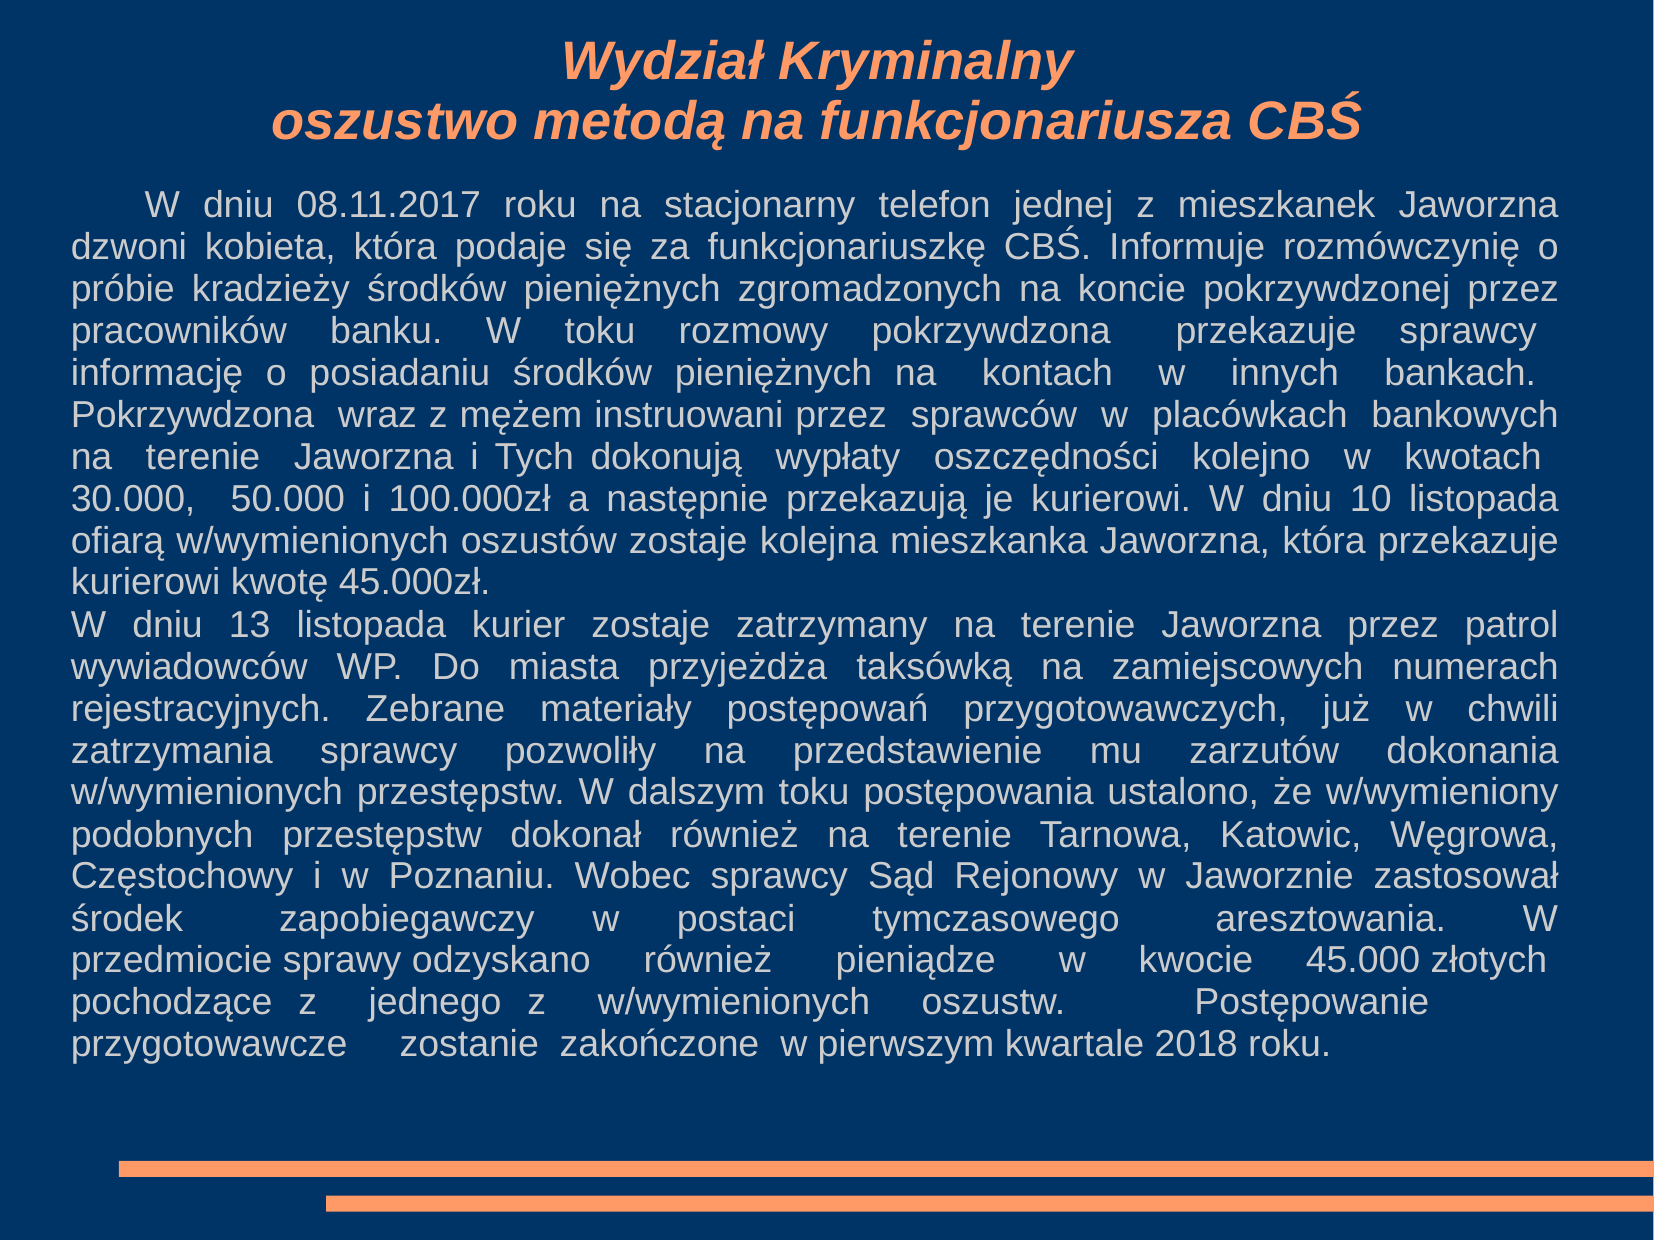

# Wydział Kryminalny oszustwo metodą na funkcjonariusza CBŚ
	W dniu 08.11.2017 roku na stacjonarny telefon jednej z mieszkanek Jaworzna dzwoni kobieta, która podaje się za funkcjonariuszkę CBŚ. Informuje rozmówczynię o próbie kradzieży środków pieniężnych zgromadzonych na koncie pokrzywdzonej przez pracowników banku. W toku rozmowy pokrzywdzona przekazuje sprawcy informację o posiadaniu środków pieniężnych na kontach w innych bankach. Pokrzywdzona wraz z mężem instruowani przez sprawców w placówkach bankowych na terenie Jaworzna i Tych dokonują wypłaty oszczędności kolejno w kwotach 30.000, 50.000 i 100.000zł a następnie przekazują je kurierowi. W dniu 10 listopada ofiarą w/wymienionych oszustów zostaje kolejna mieszkanka Jaworzna, która przekazuje kurierowi kwotę 45.000zł.
W dniu 13 listopada kurier zostaje zatrzymany na terenie Jaworzna przez patrol wywiadowców WP. Do miasta przyjeżdża taksówką na zamiejscowych numerach rejestracyjnych. Zebrane materiały postępowań przygotowawczych, już w chwili zatrzymania sprawcy pozwoliły na przedstawienie mu zarzutów dokonania w/wymienionych przestępstw. W dalszym toku postępowania ustalono, że w/wymieniony podobnych przestępstw dokonał również na terenie Tarnowa, Katowic, Węgrowa, Częstochowy i w Poznaniu. Wobec sprawcy Sąd Rejonowy w Jaworznie zastosował środek zapobiegawczy w postaci tymczasowego aresztowania. W przedmiocie sprawy odzyskano również pieniądze w kwocie 45.000 złotych pochodzące z jednego z w/wymienionych oszustw. Postępowanie przygotowawcze zostanie zakończone w pierwszym kwartale 2018 roku.